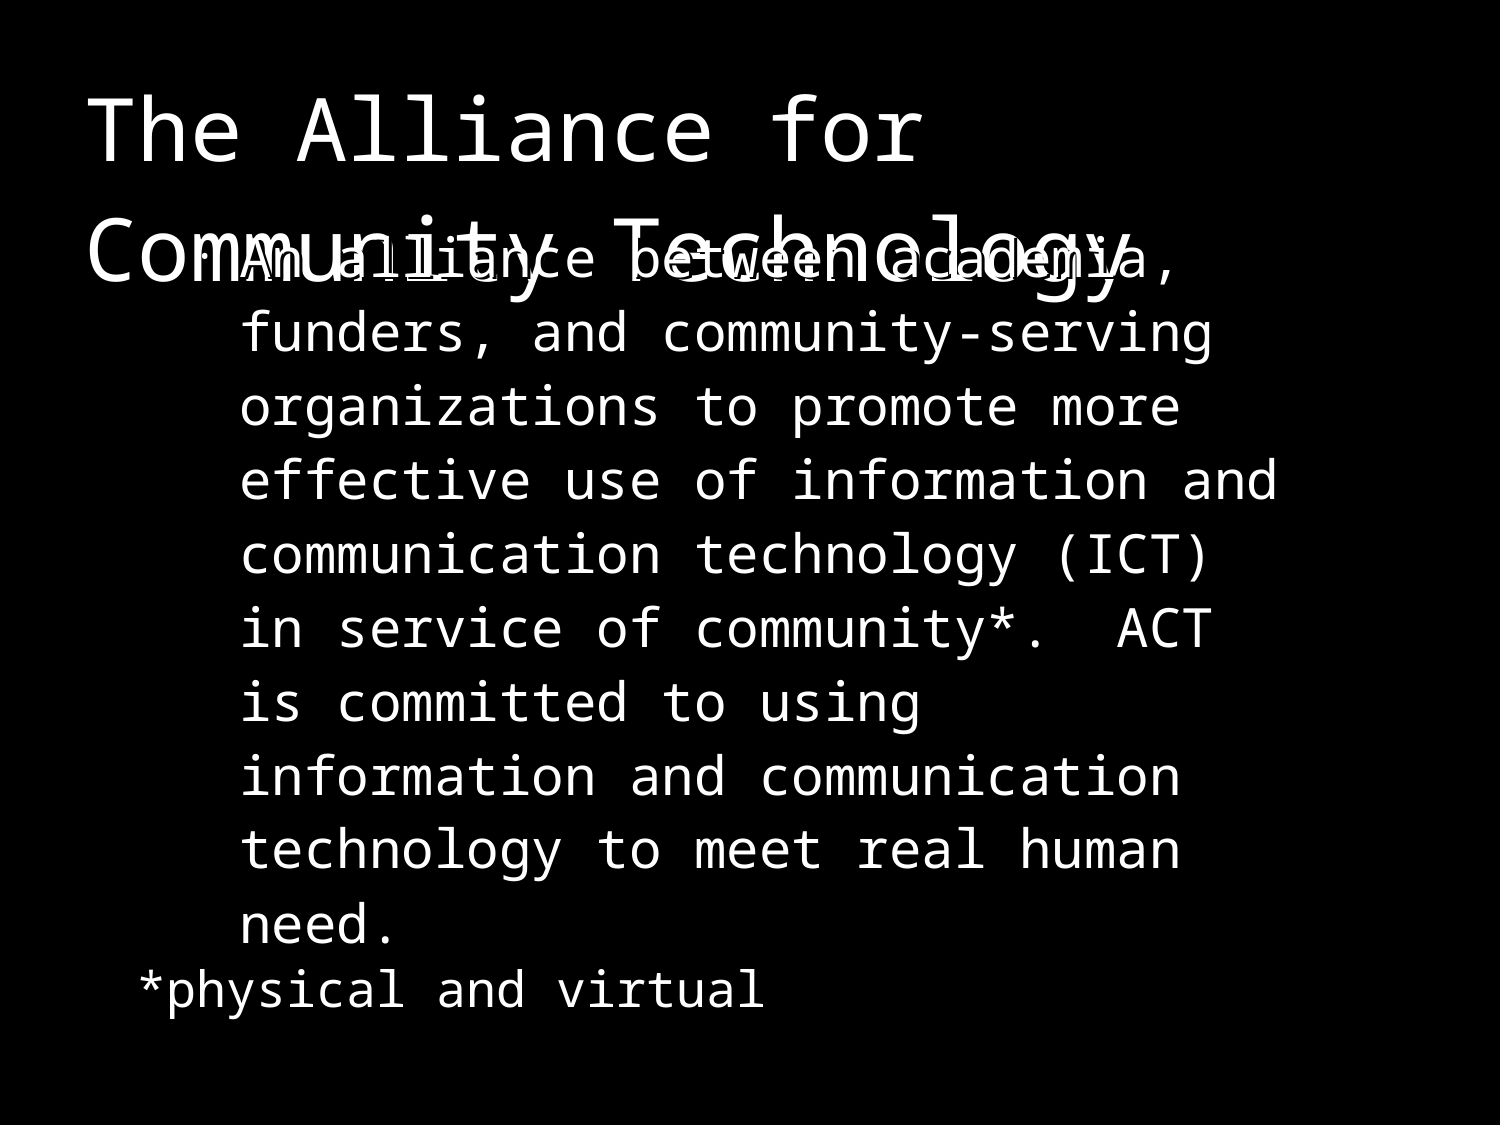

# The Alliance for Community Technology
An alliance between academia, funders, and community-serving organizations to promote more effective use of information and communication technology (ICT) in service of community*. ACT is committed to using information and communication technology to meet real human need.
*physical and virtual